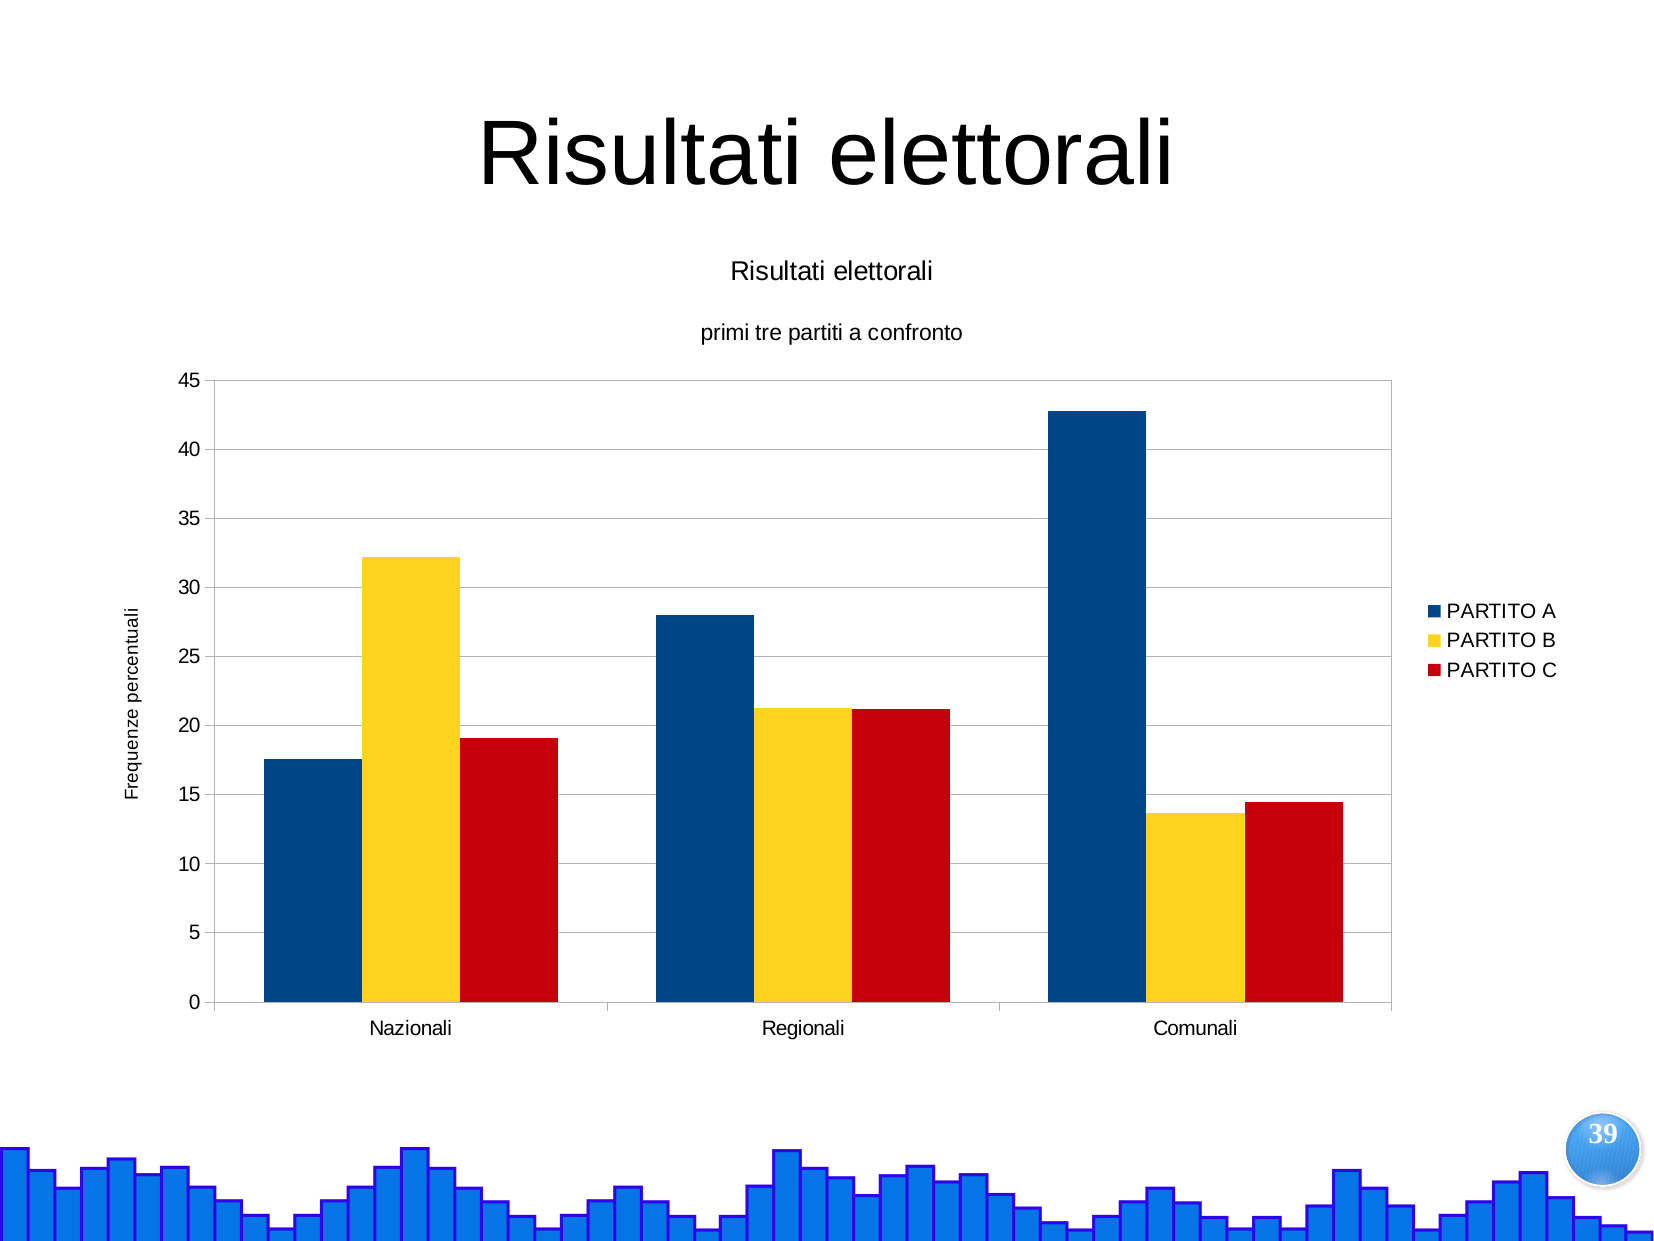

# Risultati elettorali
### Chart: Risultati elettorali
primi tre partiti a confronto
| Category | PARTITO A | PARTITO B | PARTITO C |
|---|---|---|---|
| Nazionali | 17.6 | 32.2 | 19.1 |
| Regionali | 28.0 | 21.3 | 21.2 |
| Comunali | 42.8 | 13.7 | 14.5 |39